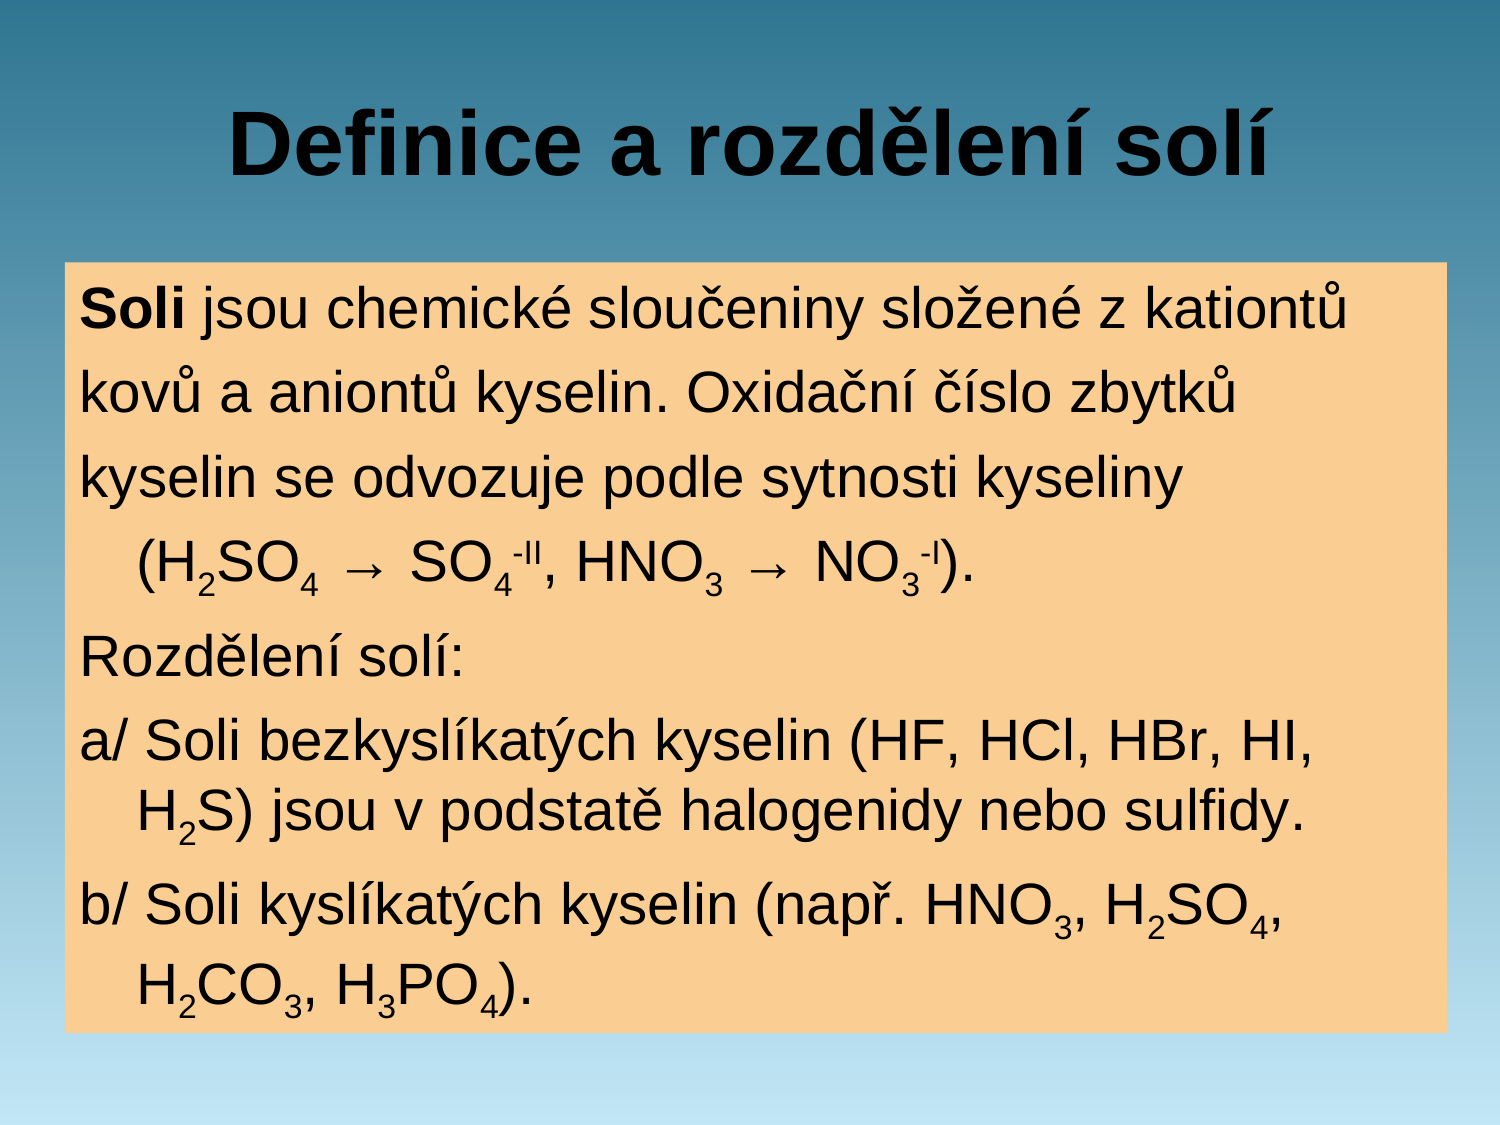

# Definice a rozdělení solí
Soli jsou chemické sloučeniny složené z kationtů
kovů a aniontů kyselin. Oxidační číslo zbytků
kyselin se odvozuje podle sytnosti kyseliny
	(H2SO4 → SO4-II, HNO3 → NO3-I).
Rozdělení solí:
a/ Soli bezkyslíkatých kyselin (HF, HCl, HBr, HI, H2S) jsou v podstatě halogenidy nebo sulfidy.
b/ Soli kyslíkatých kyselin (např. HNO3, H2SO4, H2CO3, H3PO4).